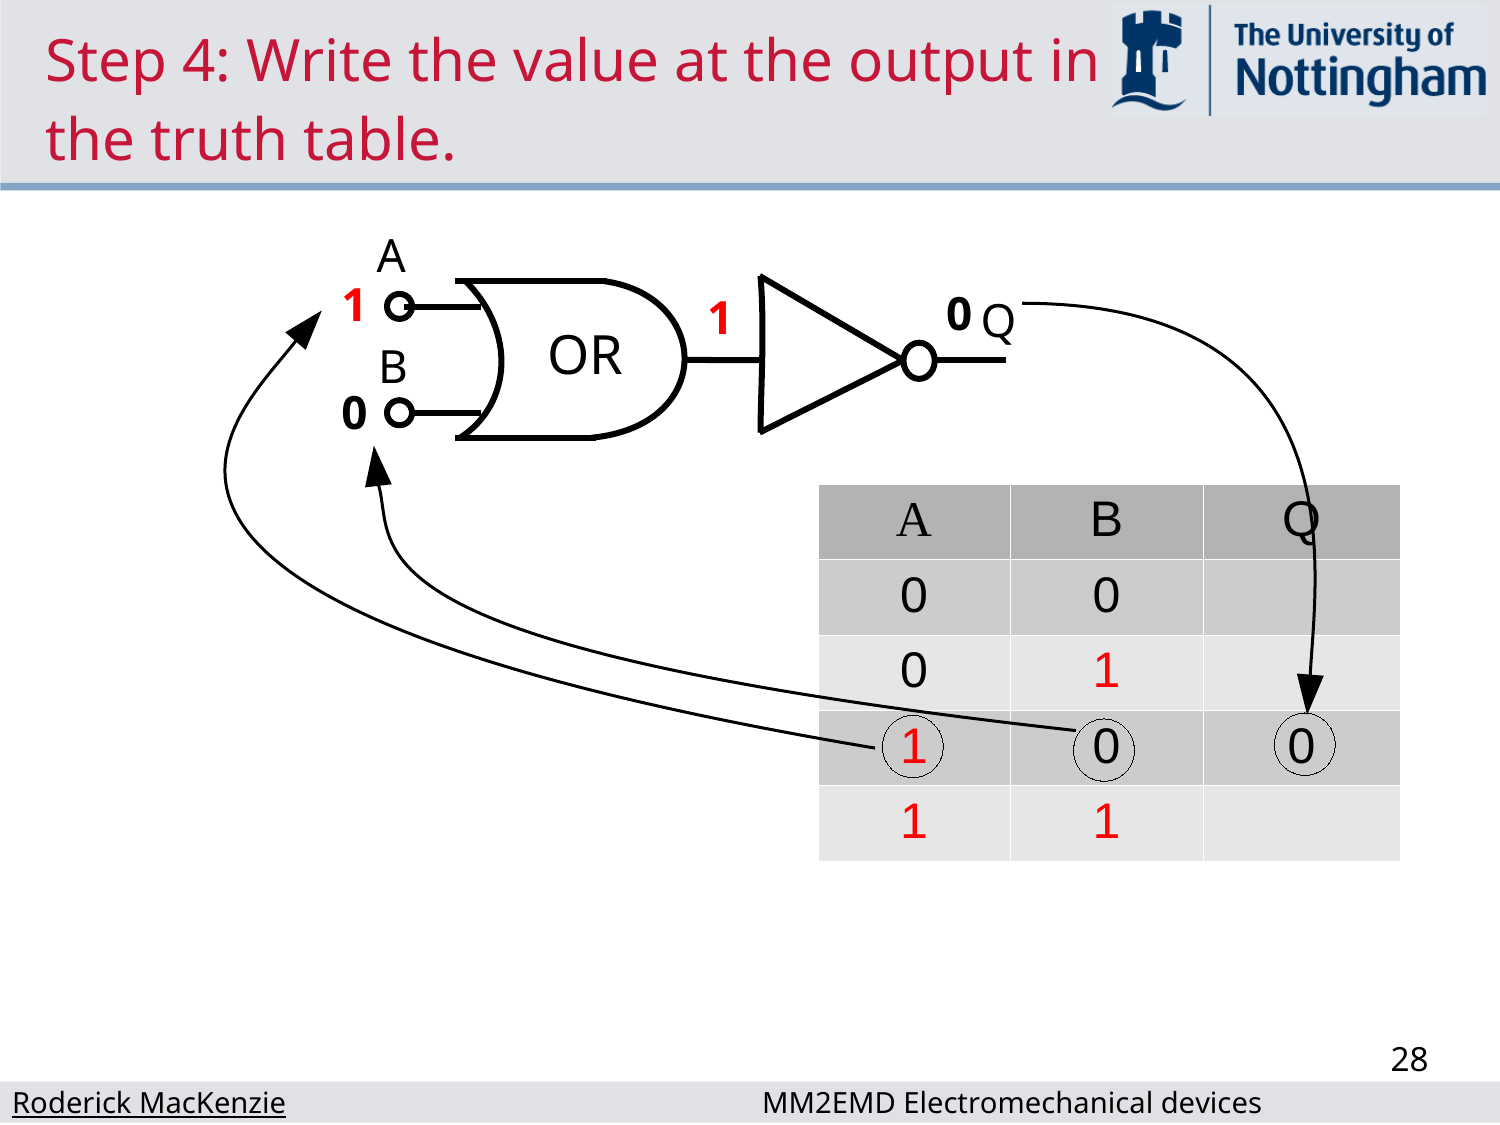

# Step 4: Write the value at the output in the truth table.
A
1
0
1
Q
OR
B
0
| A | B | Q |
| --- | --- | --- |
| 0 | 0 | |
| 0 | 1 | |
| 1 | 0 | 0 |
| 1 | 1 | |